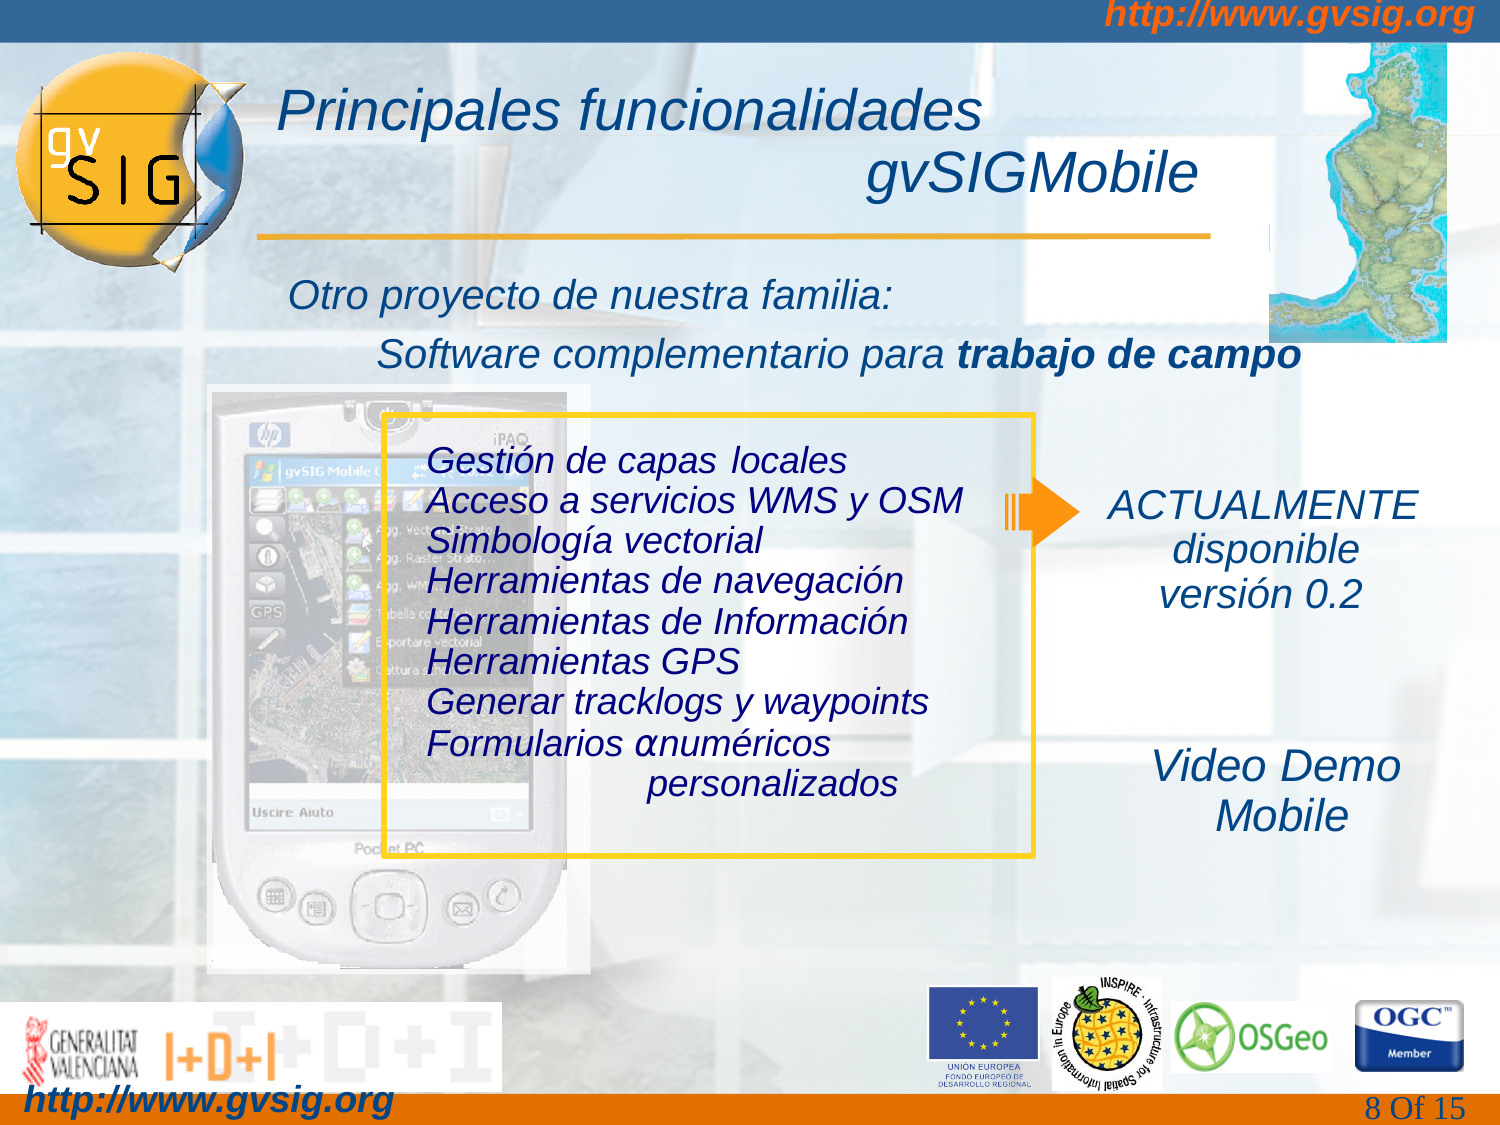

Principales funcionalidades 													gvSIGMobile
Otro proyecto de nuestra familia:
Software complementario para trabajo de campo
Gestión de capas	 locales
Acceso a servicios WMS y OSM
Simbología vectorial
Herramientas de navegación
Herramientas de Información
Herramientas GPS
Generar tracklogs y waypoints
Formularios αnuméricos
			personalizados
ACTUALMENTE
disponible versión 0.2
Video Demo
Mobile
8